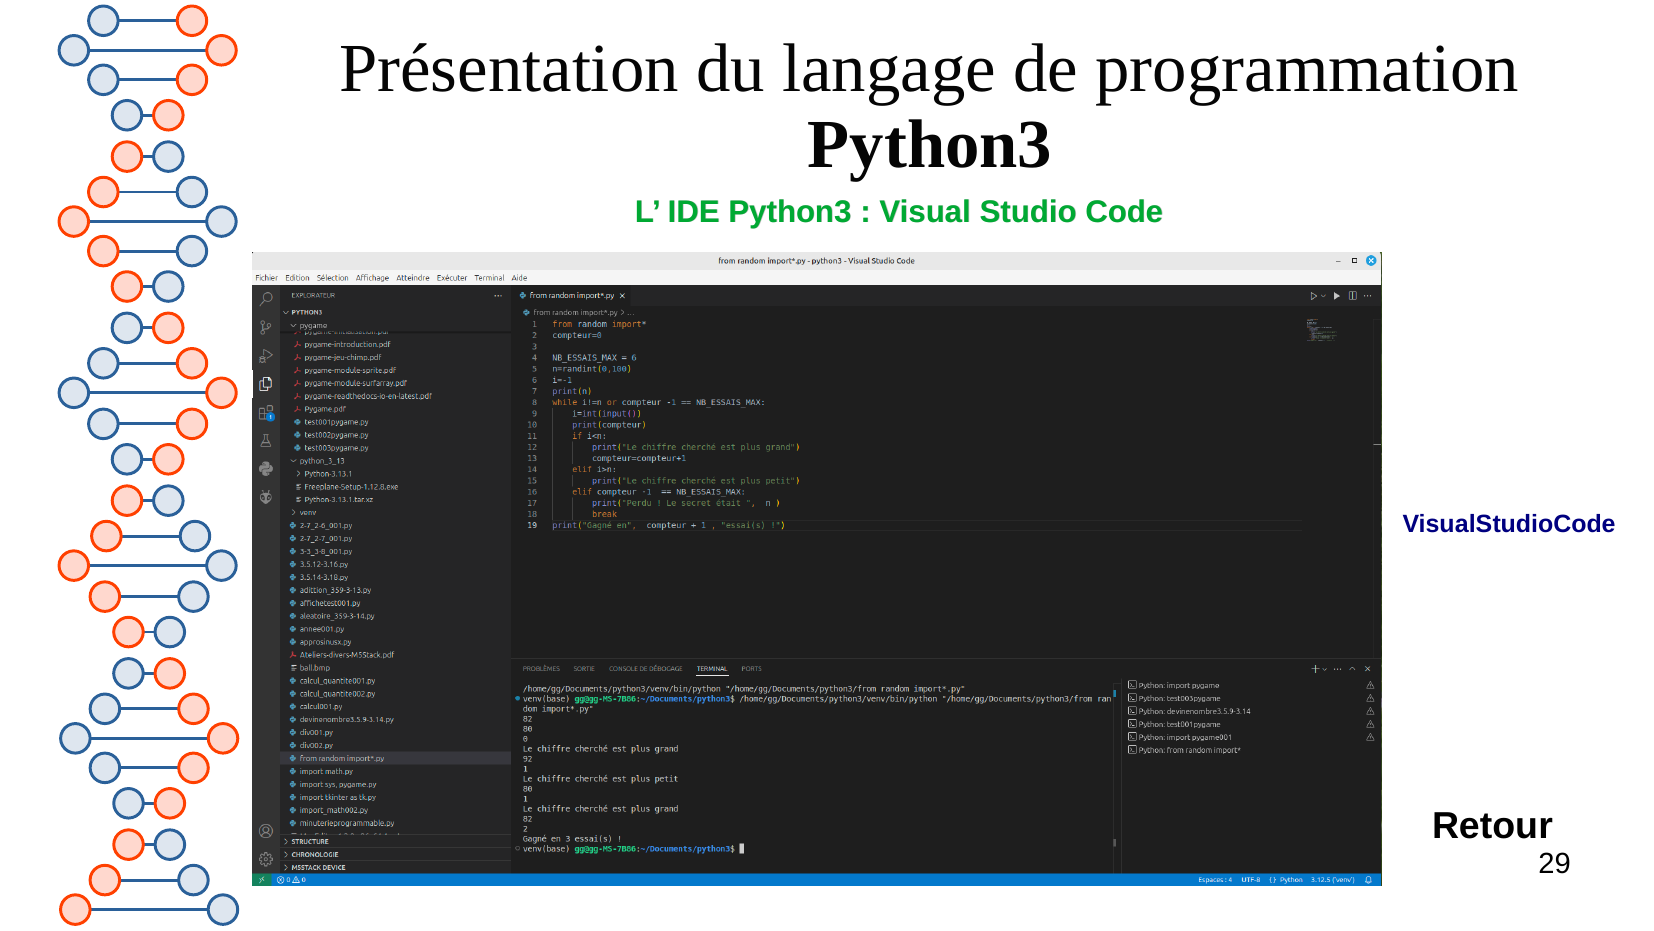

# Présentation du langage de programmation Python3
L’ IDE Python3 : Visual Studio Code
VisualStudioCode
Retour
29